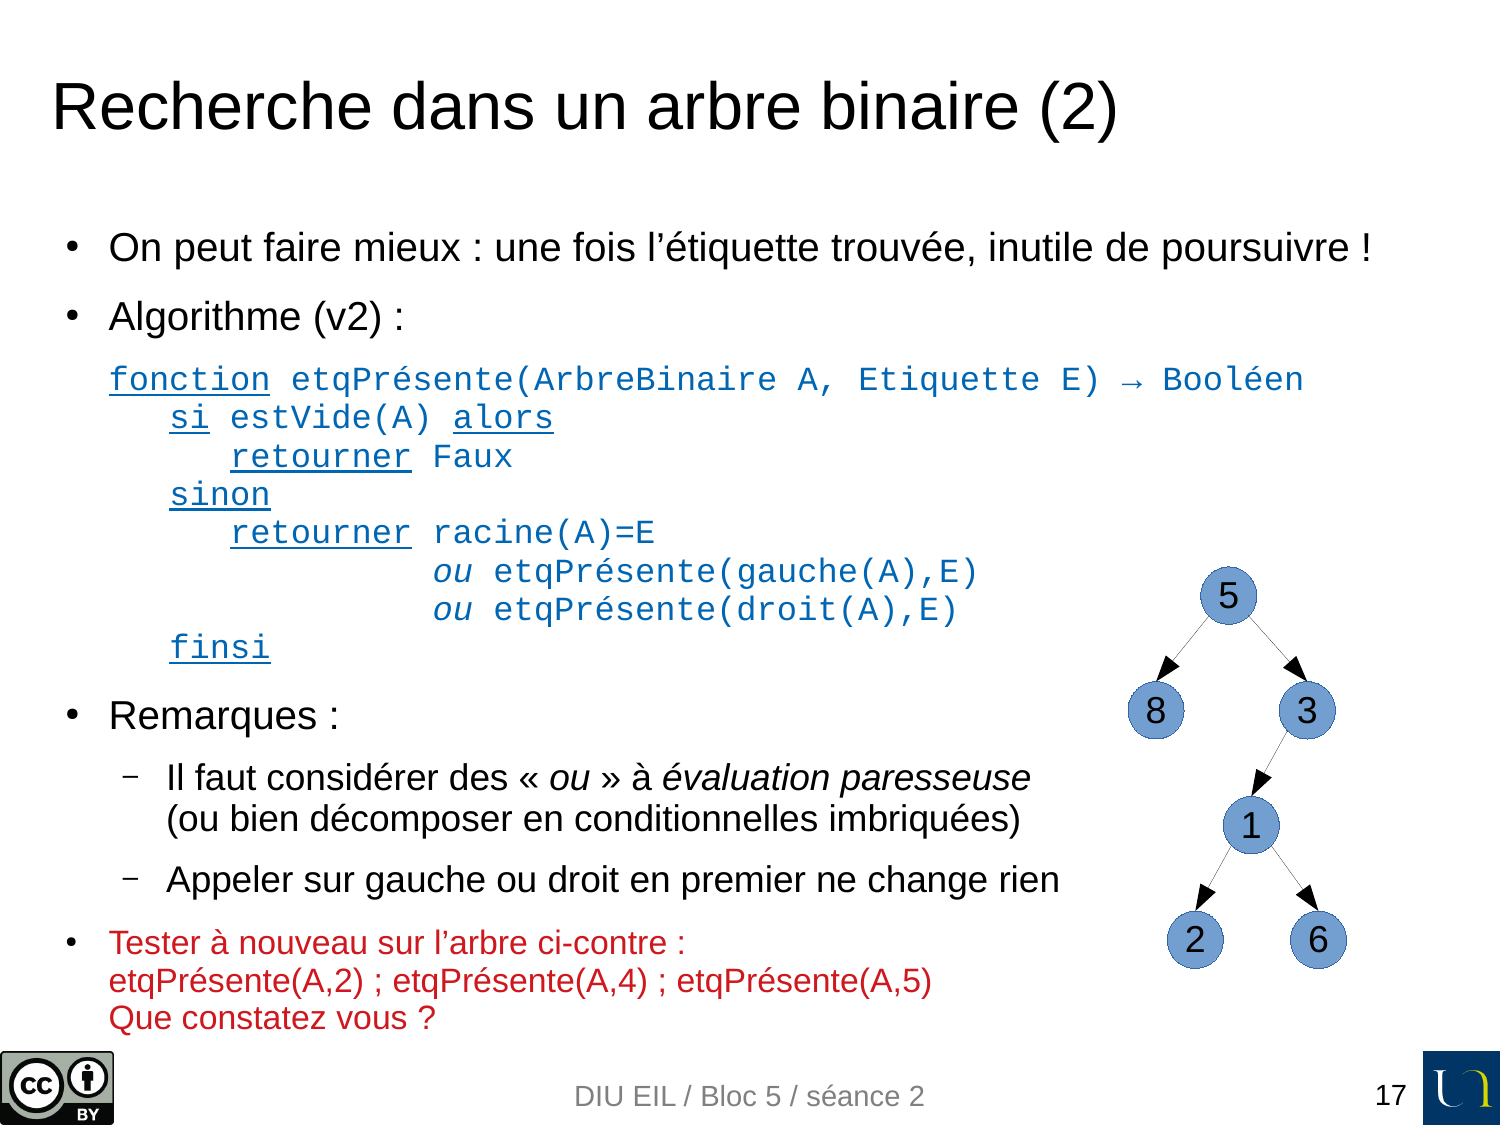

# Recherche dans un arbre binaire (2)
On peut faire mieux : une fois l’étiquette trouvée, inutile de poursuivre !
Algorithme (v2) :
fonction etqPrésente(ArbreBinaire A, Etiquette E) → Booléen
 si estVide(A) alors
 retourner Faux
 sinon
 retourner racine(A)=E
 ou etqPrésente(gauche(A),E)
 ou etqPrésente(droit(A),E)
 finsi
Remarques :
Il faut considérer des « ou » à évaluation paresseuse
(ou bien décomposer en conditionnelles imbriquées)
Appeler sur gauche ou droit en premier ne change rien
Tester à nouveau sur l’arbre ci-contre :
etqPrésente(A,2) ; etqPrésente(A,4) ; etqPrésente(A,5)
Que constatez vous ?
5
8
3
1
2
6
17